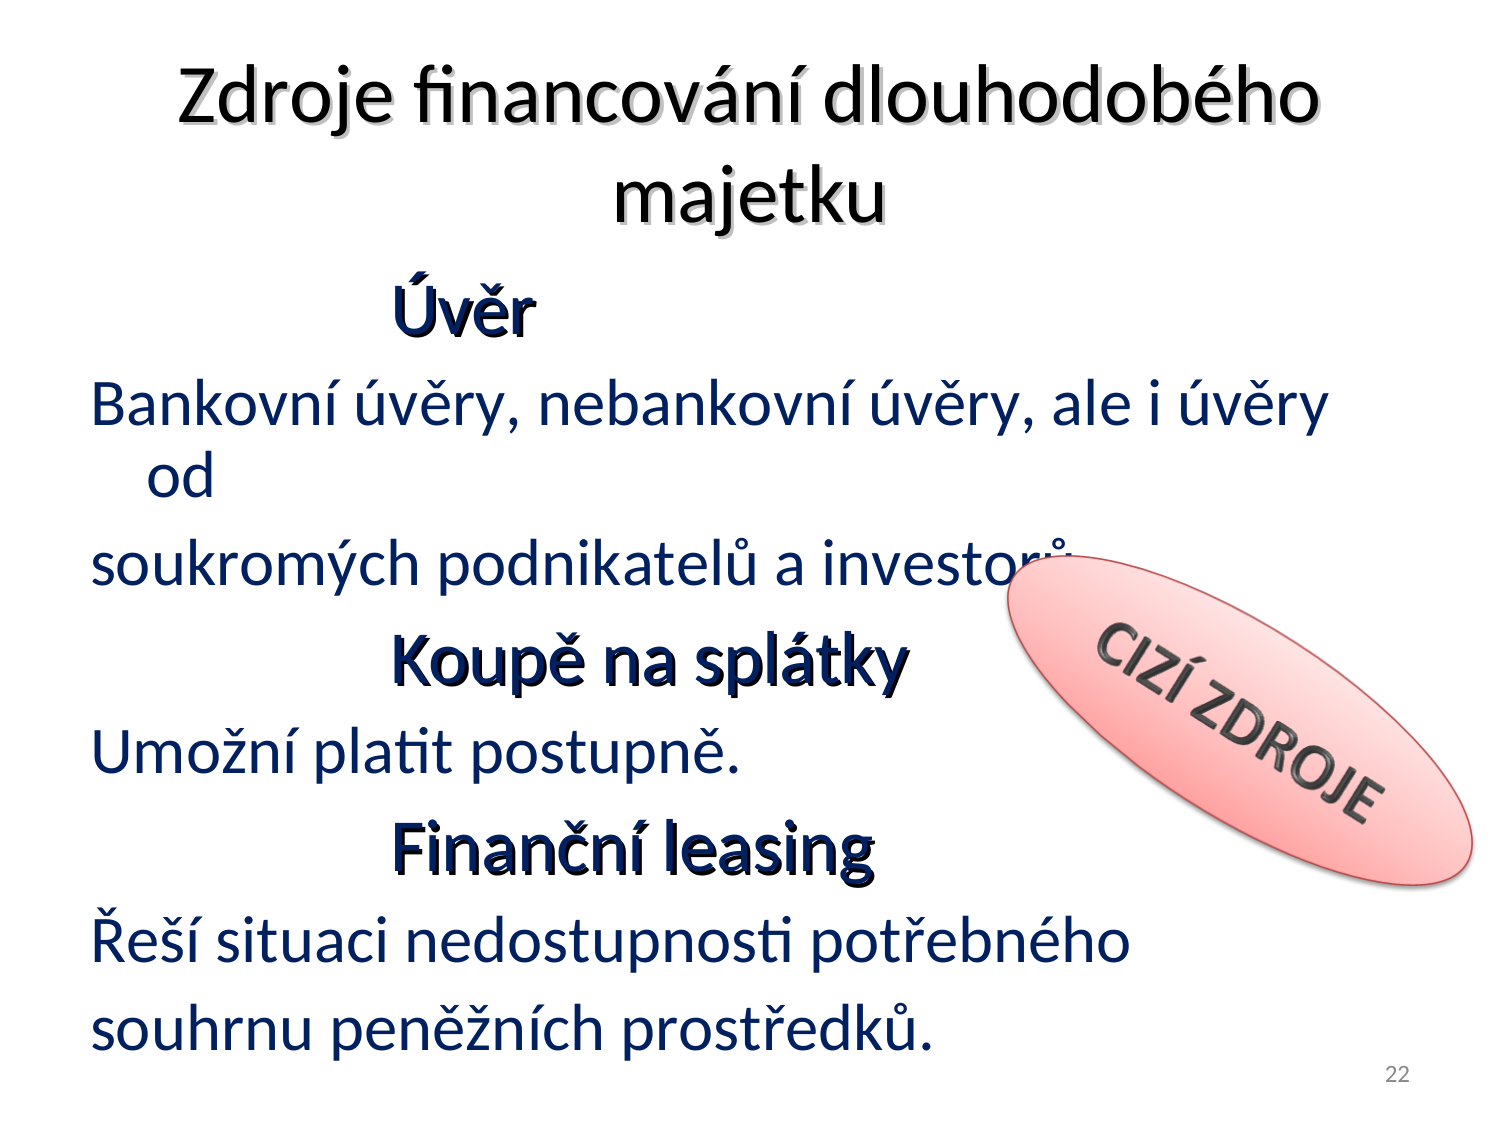

# Zdroje financování dlouhodobého majetku
 			Úvěr
Bankovní úvěry, nebankovní úvěry, ale i úvěry od
soukromých podnikatelů a investorů.
			Koupě na splátky
Umožní platit postupně.
			Finanční leasing
Řeší situaci nedostupnosti potřebného
souhrnu peněžních prostředků.